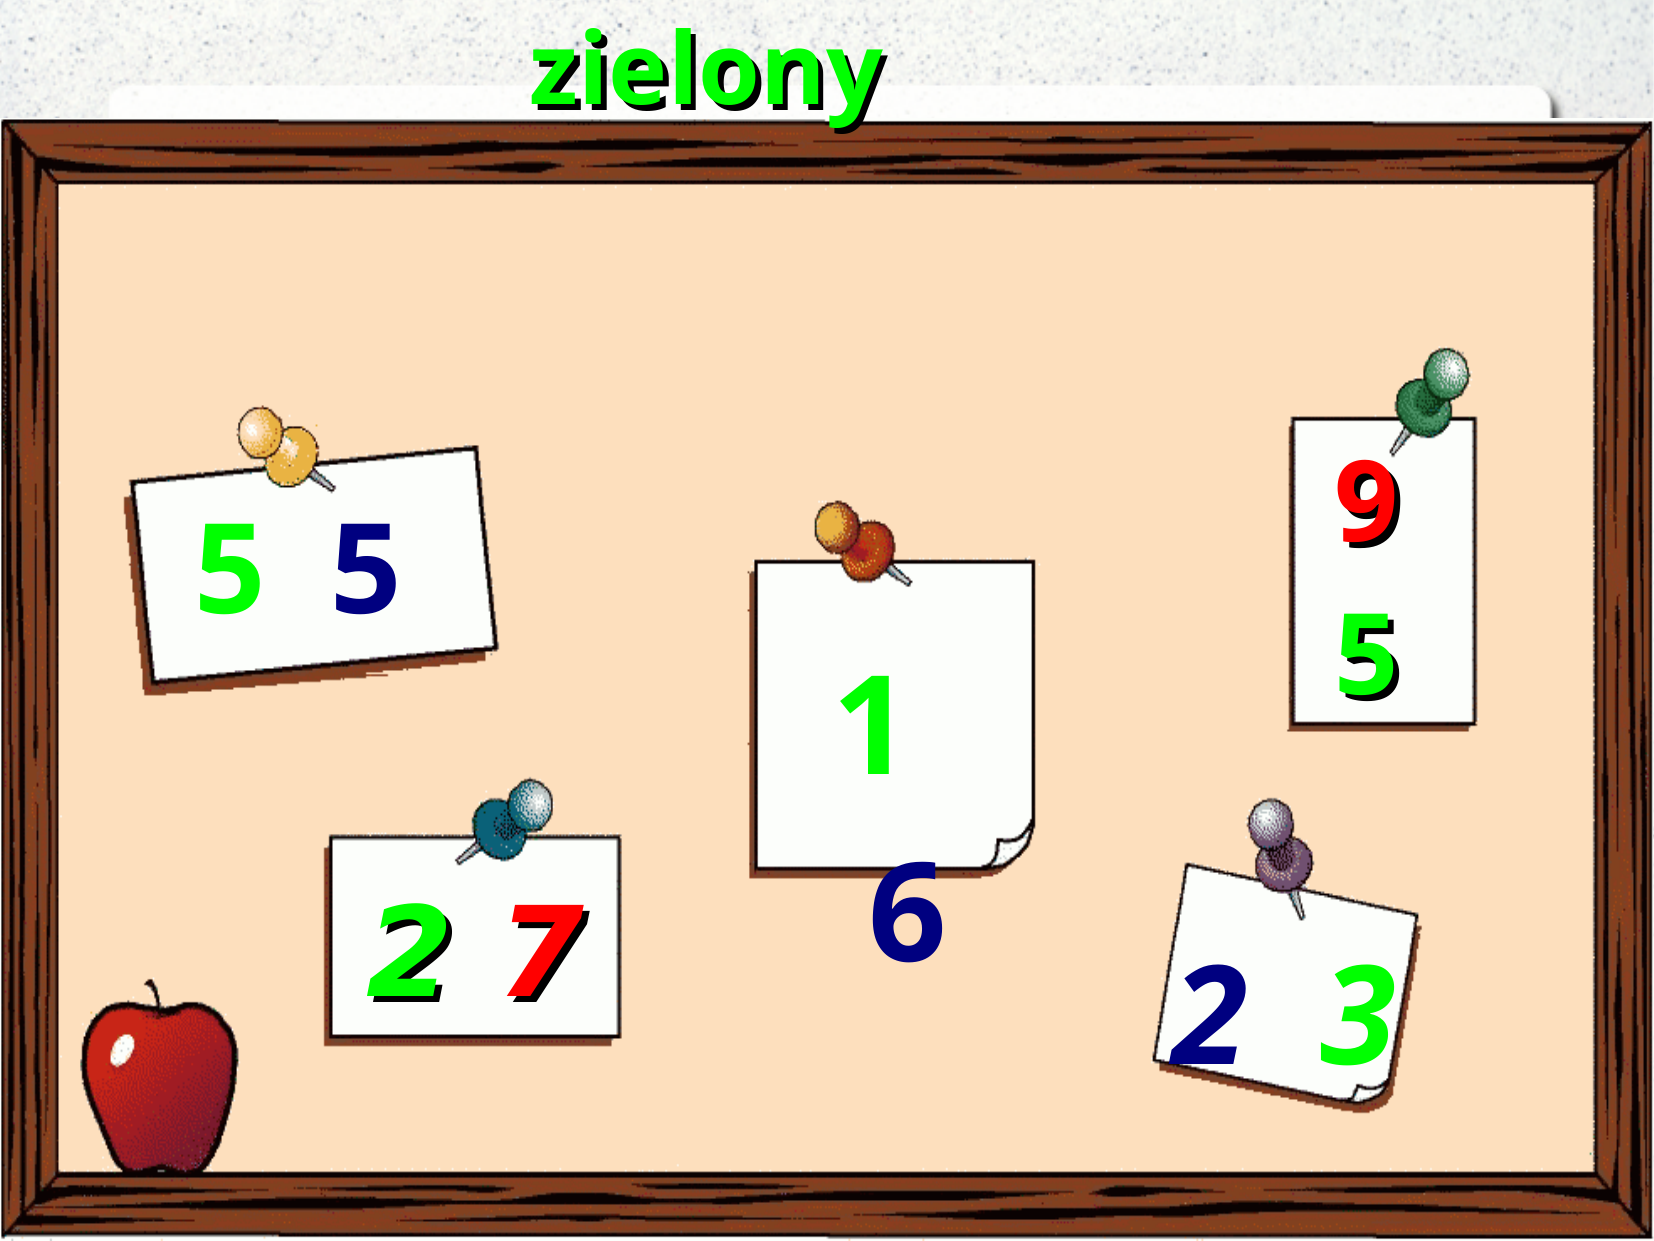

zielony
9
5
5 5
1 6
2 7
2 3
 Akademia Nowoczesnej Edukacji SPEKTRUM - www.an.edu.pl - akademia.spektrum@gmail.com